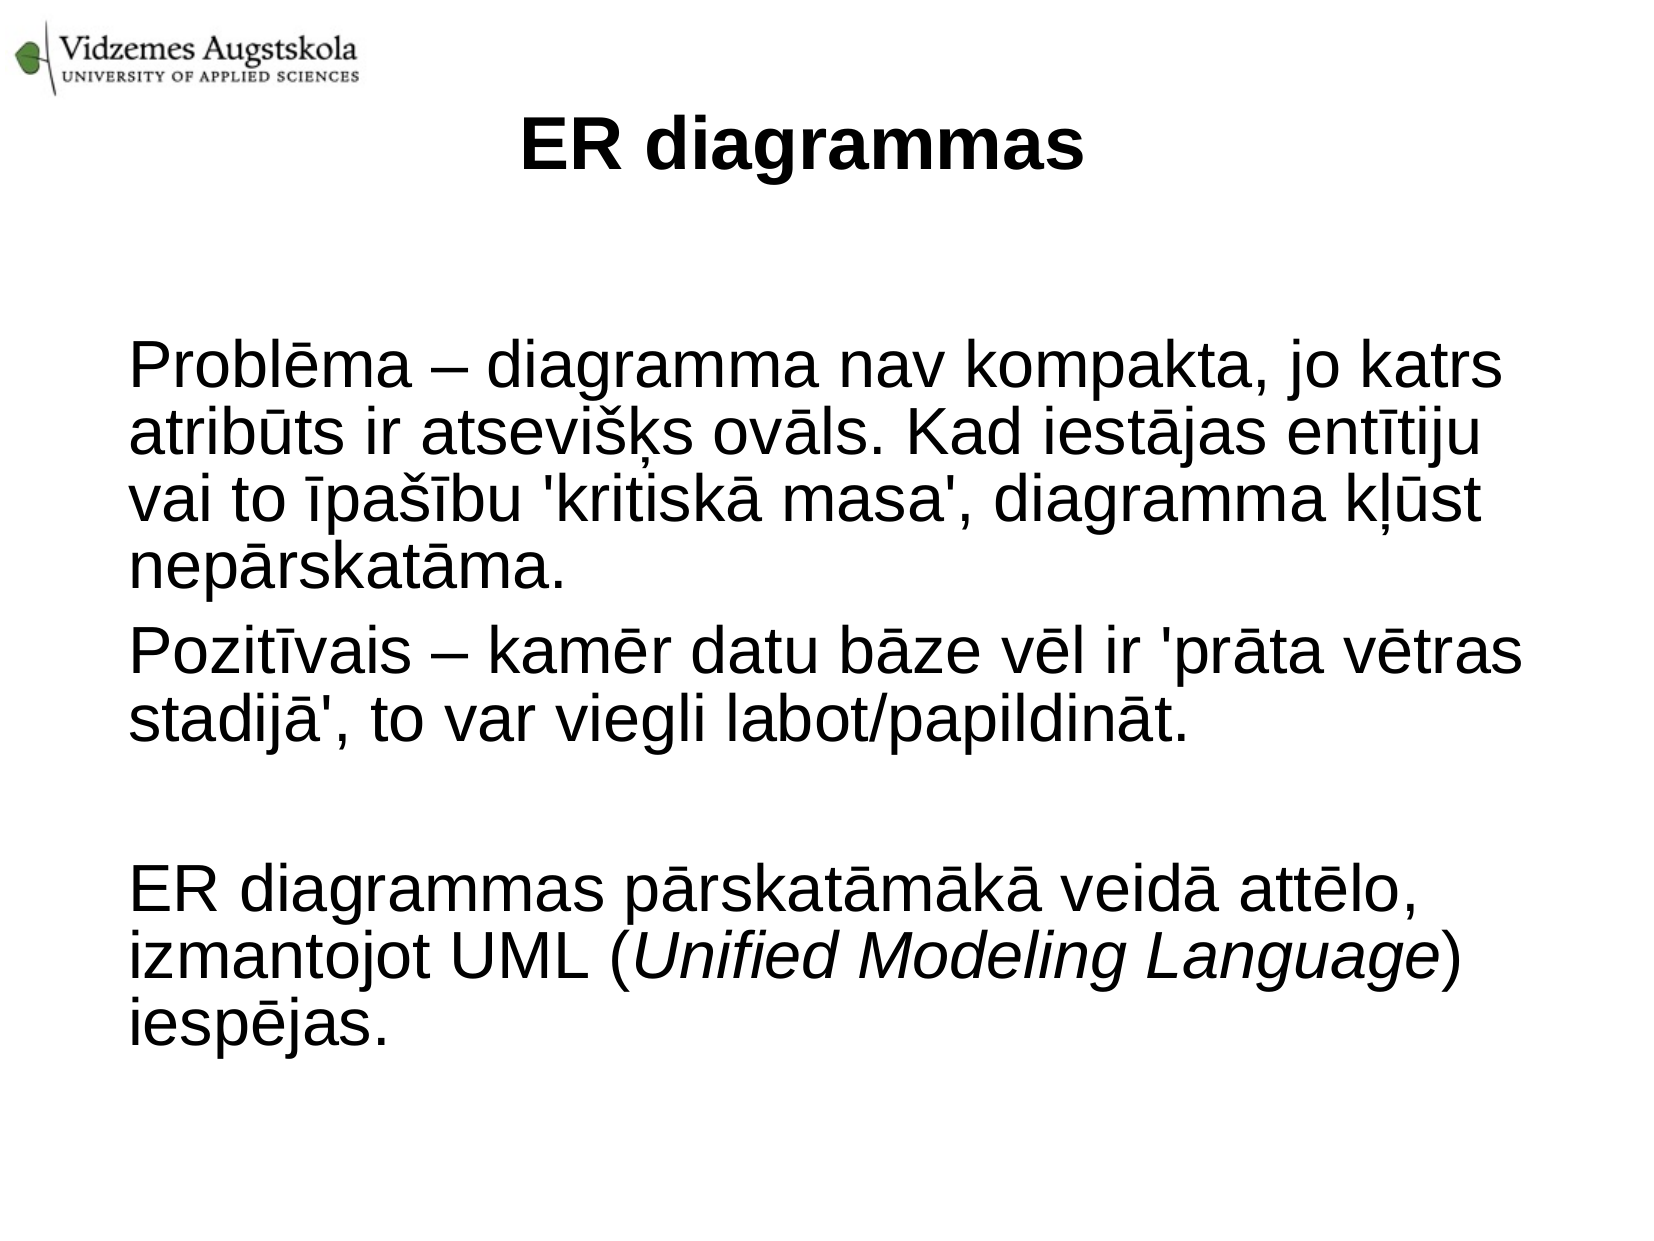

# ER diagrammas
Problēma – diagramma nav kompakta, jo katrs atribūts ir atsevišķs ovāls. Kad iestājas entītiju vai to īpašību 'kritiskā masa', diagramma kļūst nepārskatāma.
Pozitīvais – kamēr datu bāze vēl ir 'prāta vētras stadijā', to var viegli labot/papildināt.
ER diagrammas pārskatāmākā veidā attēlo, izmantojot UML (Unified Modeling Language) iespējas.